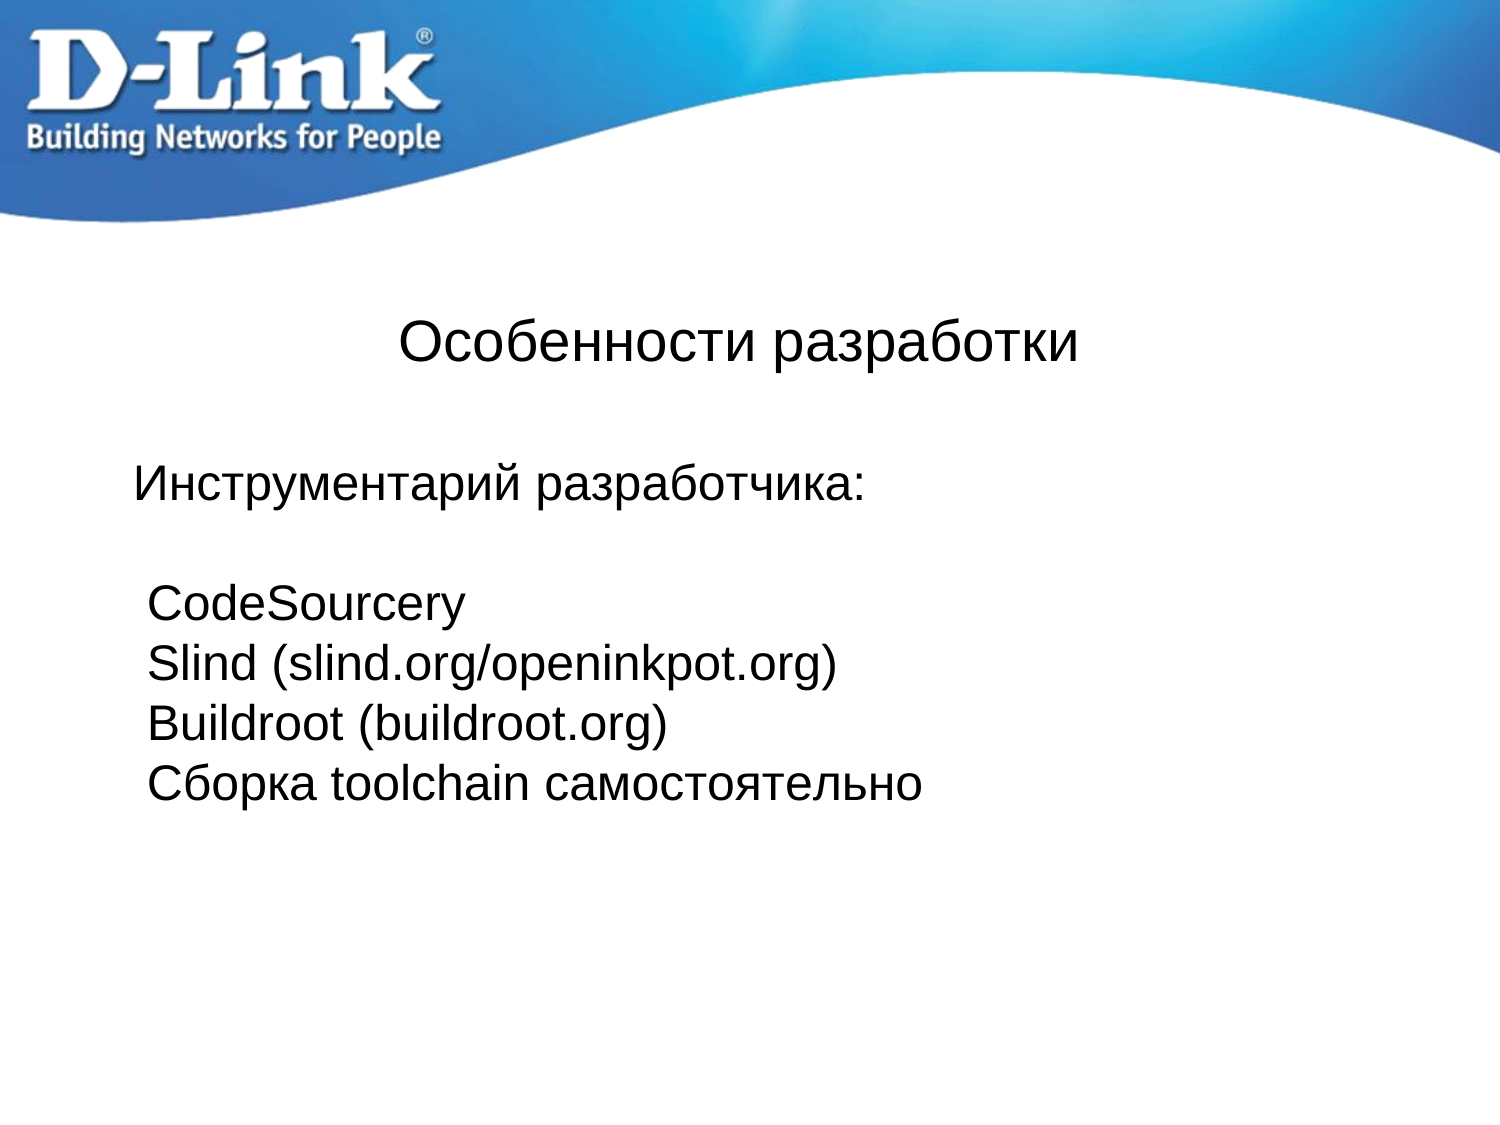

Особенности разработки
Инструментарий разработчика:
 CodeSourcery
 Slind (slind.org/openinkpot.org)
 Buildroot (buildroot.org)
 Сборка toolchain самостоятельно